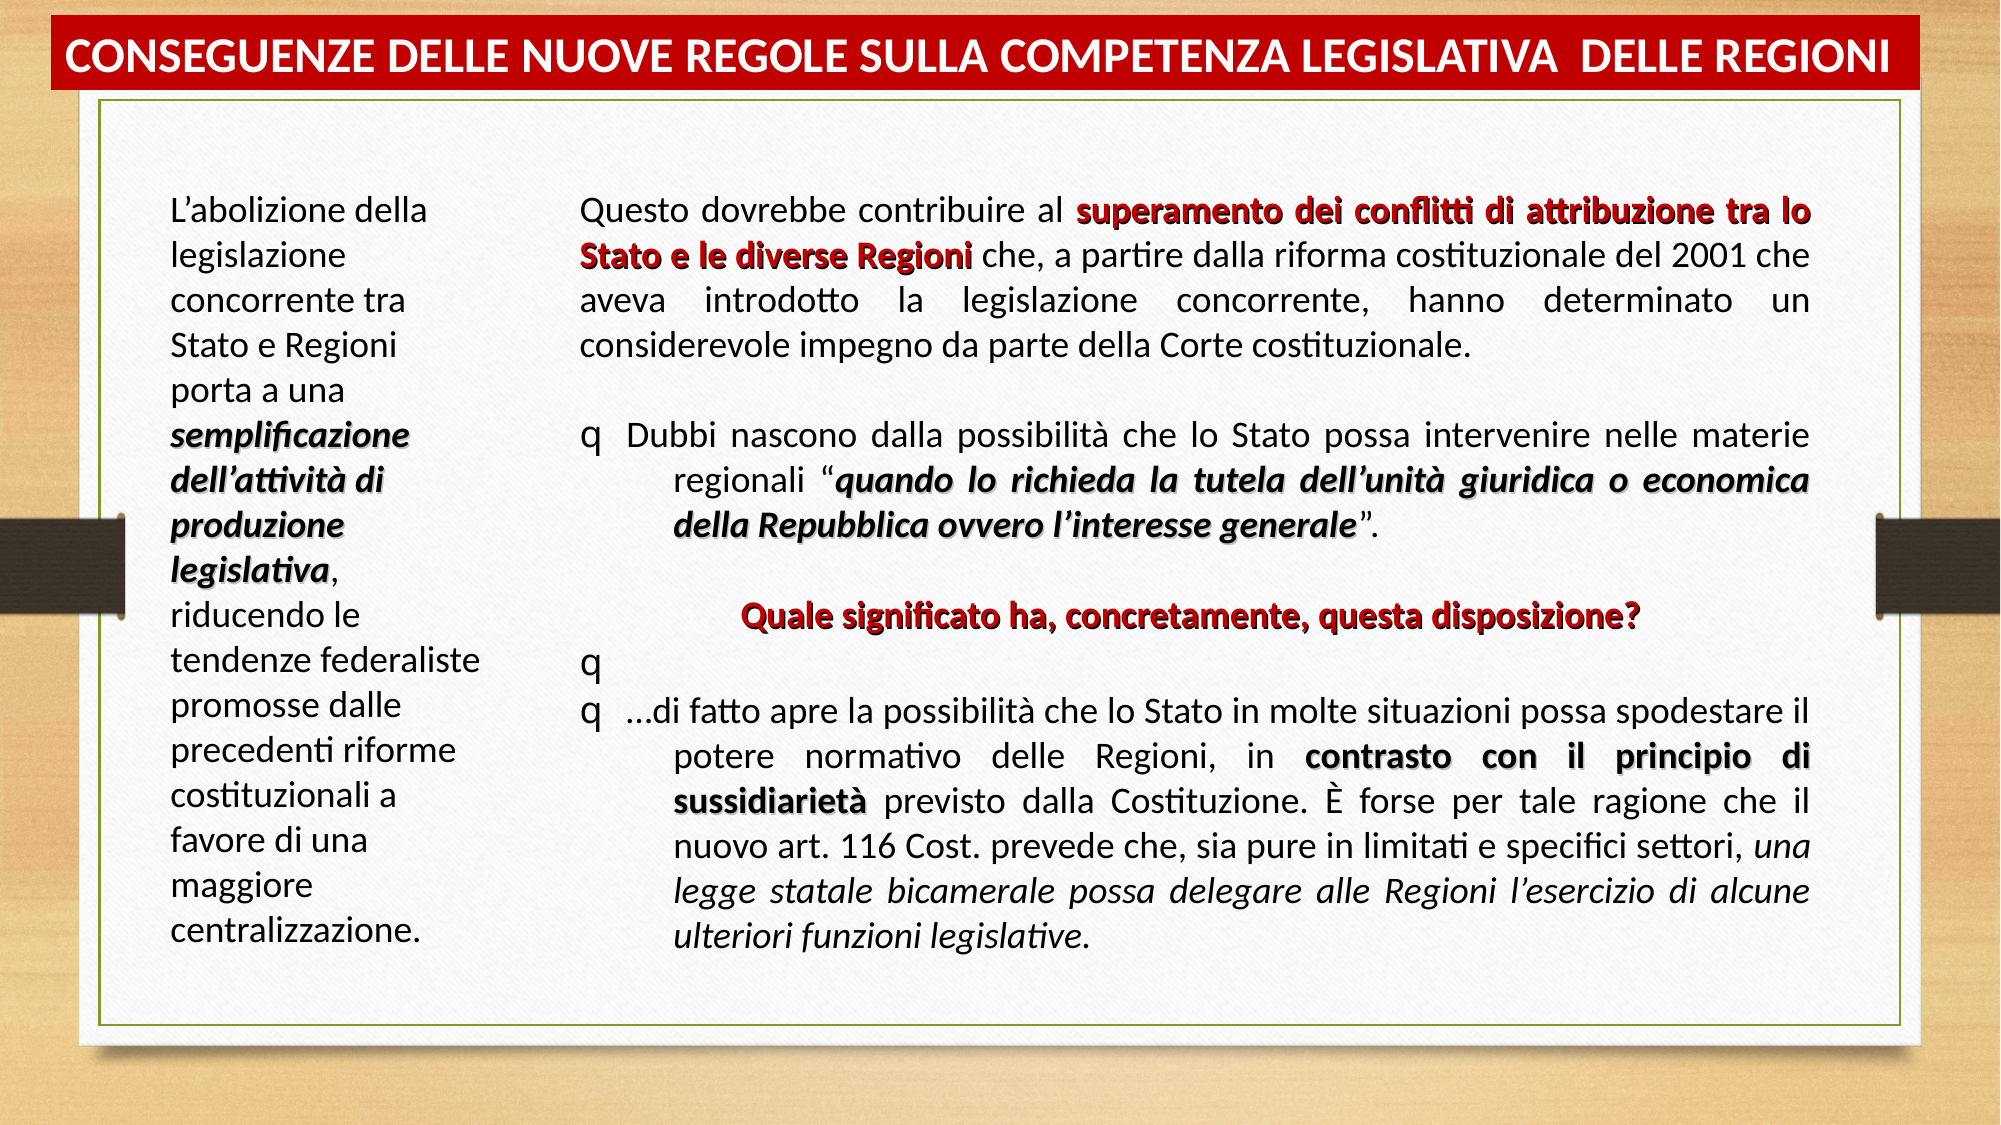

CONSEGUENZE DELLE NUOVE REGOLE SULLA COMPETENZA LEGISLATIVA DELLE REGIONI
L’abolizione della legislazione concorrente tra Stato e Regioni porta a una semplificazione dell’attività di produzione legislativa, riducendo le tendenze federaliste promosse dalle precedenti riforme costituzionali a favore di una maggiore centralizzazione.
Questo dovrebbe contribuire al superamento dei conflitti di attribuzione tra lo Stato e le diverse Regioni che, a partire dalla riforma costituzionale del 2001 che aveva introdotto la legislazione concorrente, hanno determinato un considerevole impegno da parte della Corte costituzionale.
Dubbi nascono dalla possibilità che lo Stato possa intervenire nelle materie regionali “quando lo richieda la tutela dell’unità giuridica o economica della Repubblica ovvero l’interesse generale”.
Quale significato ha, concretamente, questa disposizione?
…di fatto apre la possibilità che lo Stato in molte situazioni possa spodestare il potere normativo delle Regioni, in contrasto con il principio di sussidiarietà previsto dalla Costituzione. È forse per tale ragione che il nuovo art. 116 Cost. prevede che, sia pure in limitati e specifici settori, una legge statale bicamerale possa delegare alle Regioni l’esercizio di alcune ulteriori funzioni legislative.